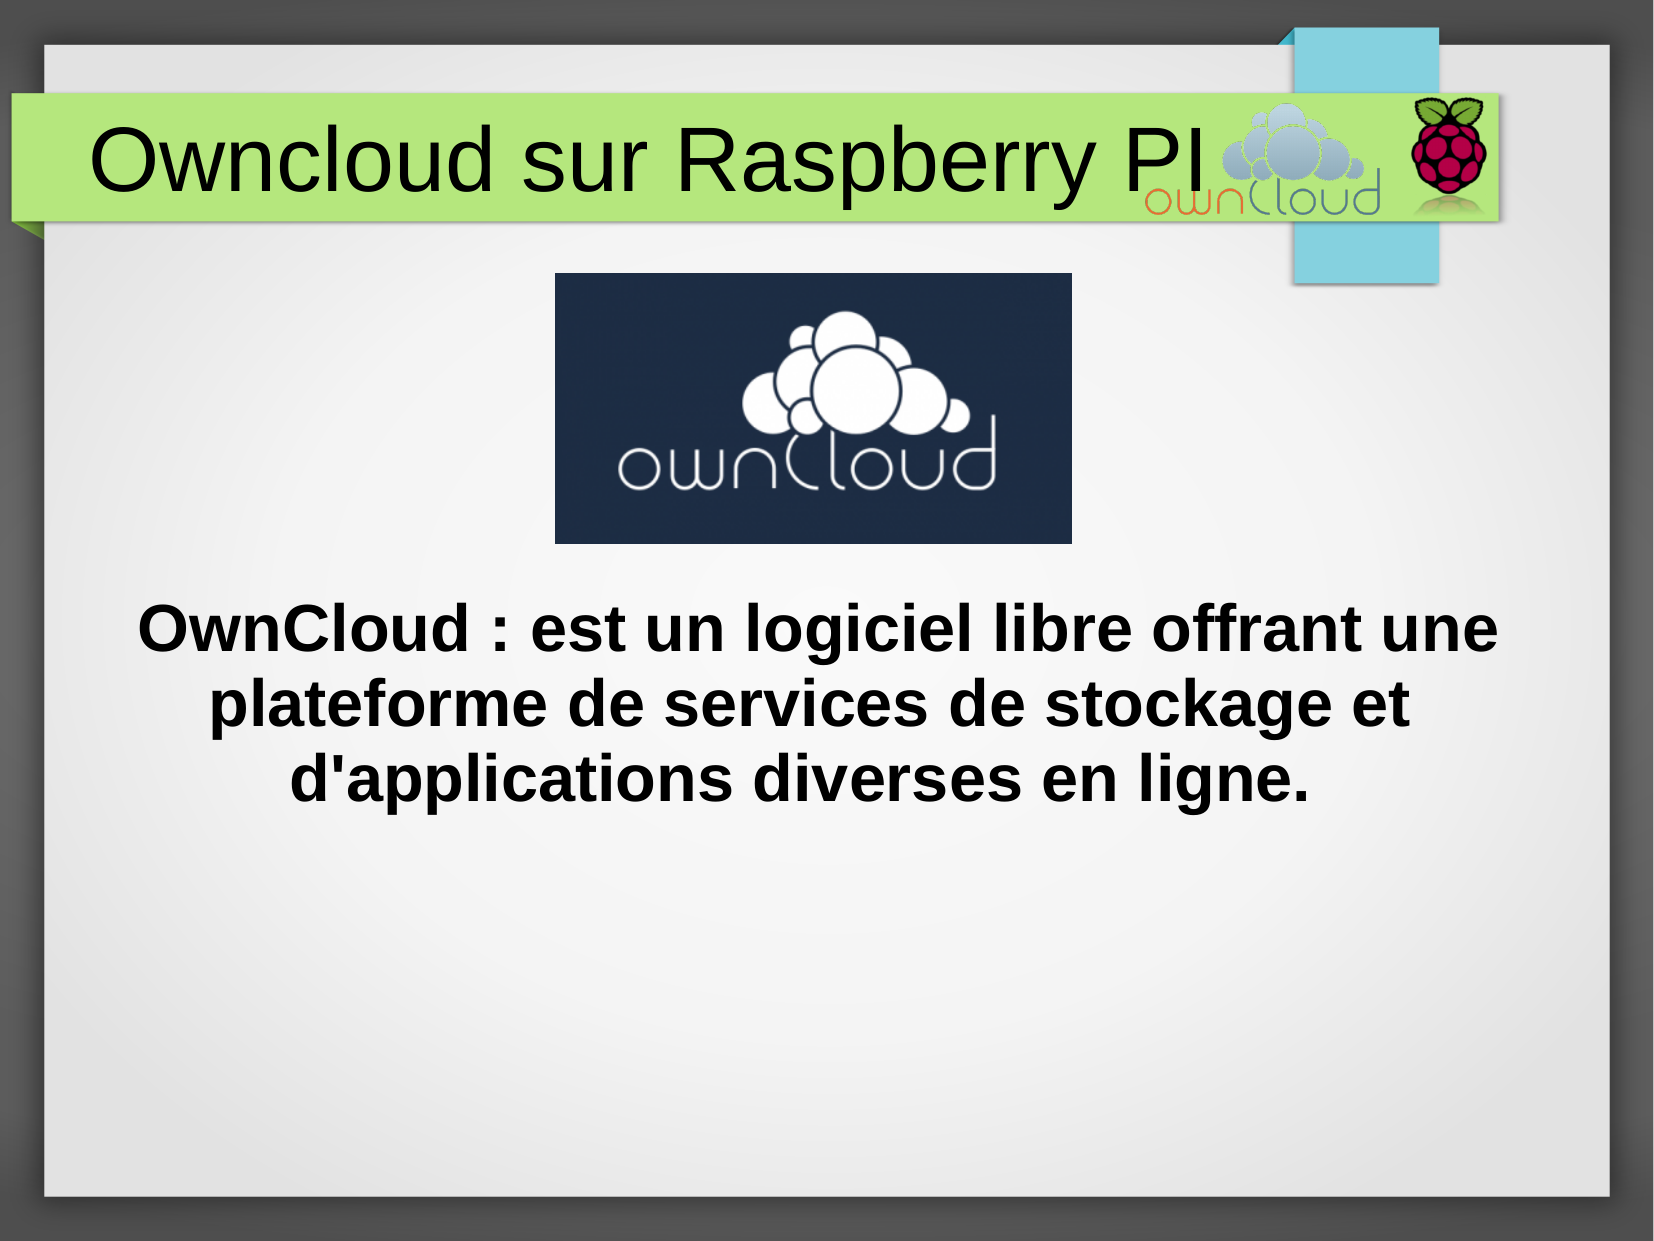

# Owncloud sur Raspberry PI
 OwnCloud : est un logiciel libre offrant une plateforme de services de stockage et d'applications diverses en ligne.